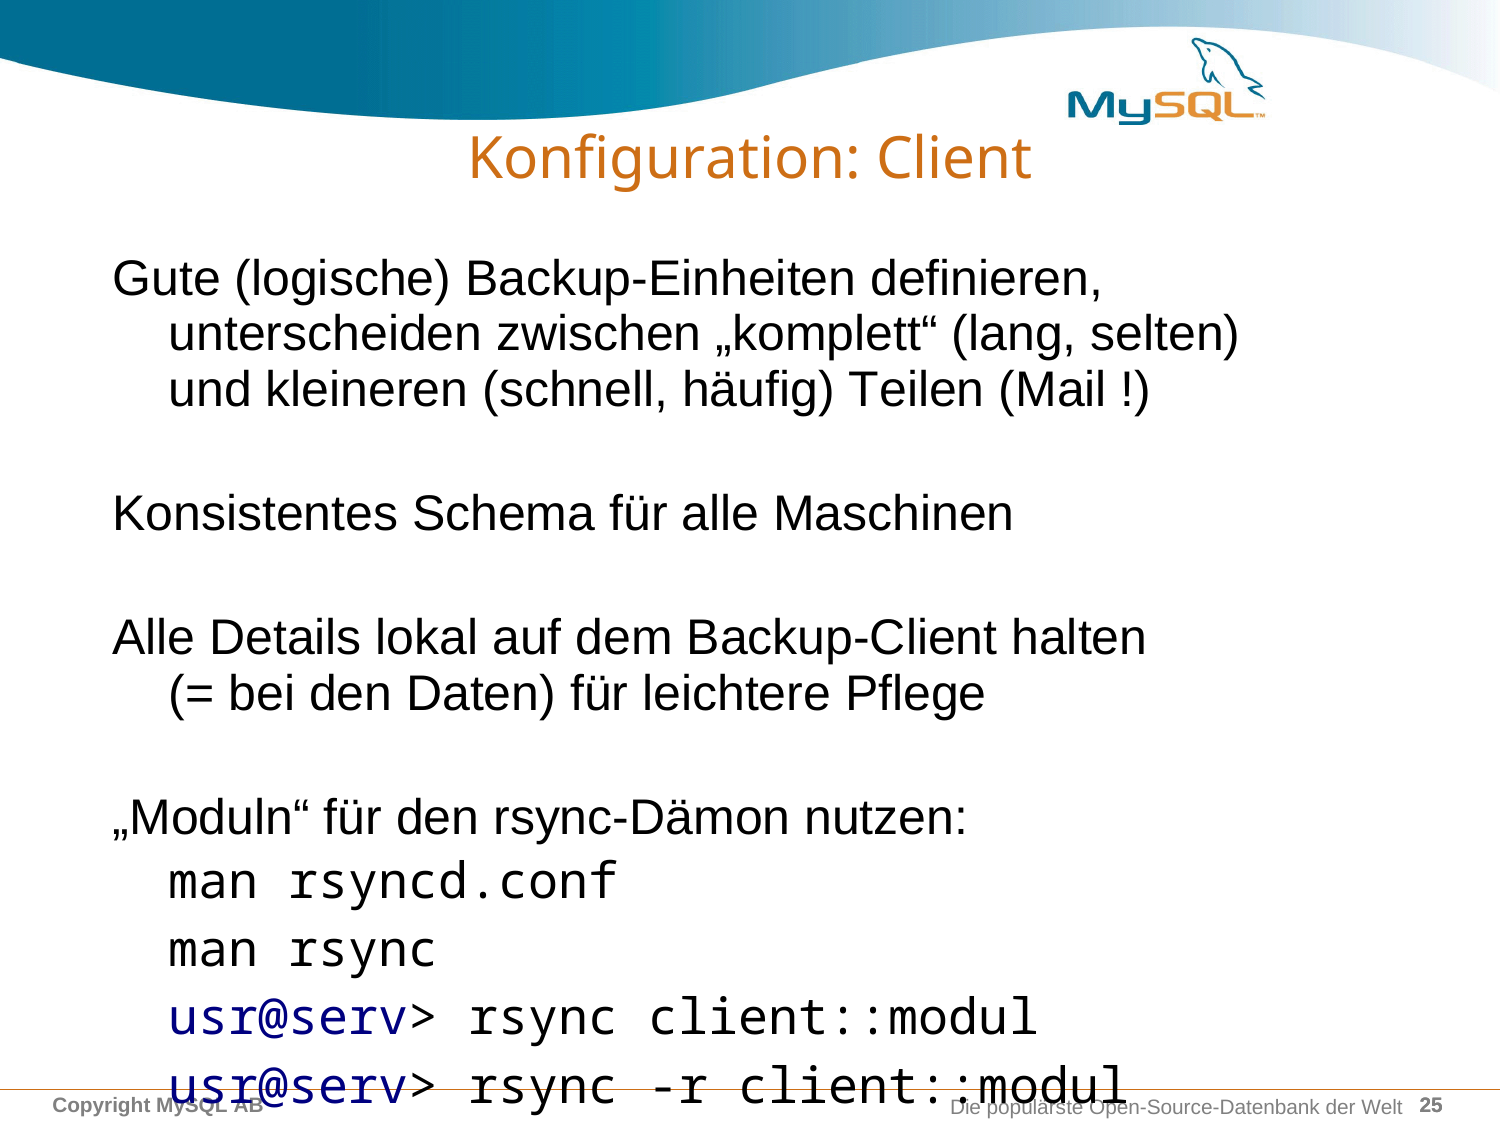

# Konfiguration: Client
Gute (logische) Backup-Einheiten definieren,
unterscheiden zwischen „komplett“ (lang, selten)
und kleineren (schnell, häufig) Teilen (Mail !)
Konsistentes Schema für alle Maschinen
Alle Details lokal auf dem Backup-Client halten
(= bei den Daten) für leichtere Pflege
„Moduln“ für den rsync-Dämon nutzen:
man rsyncd.conf
man rsync
usr@serv> rsync client::modul
usr@serv> rsync -r client::modul